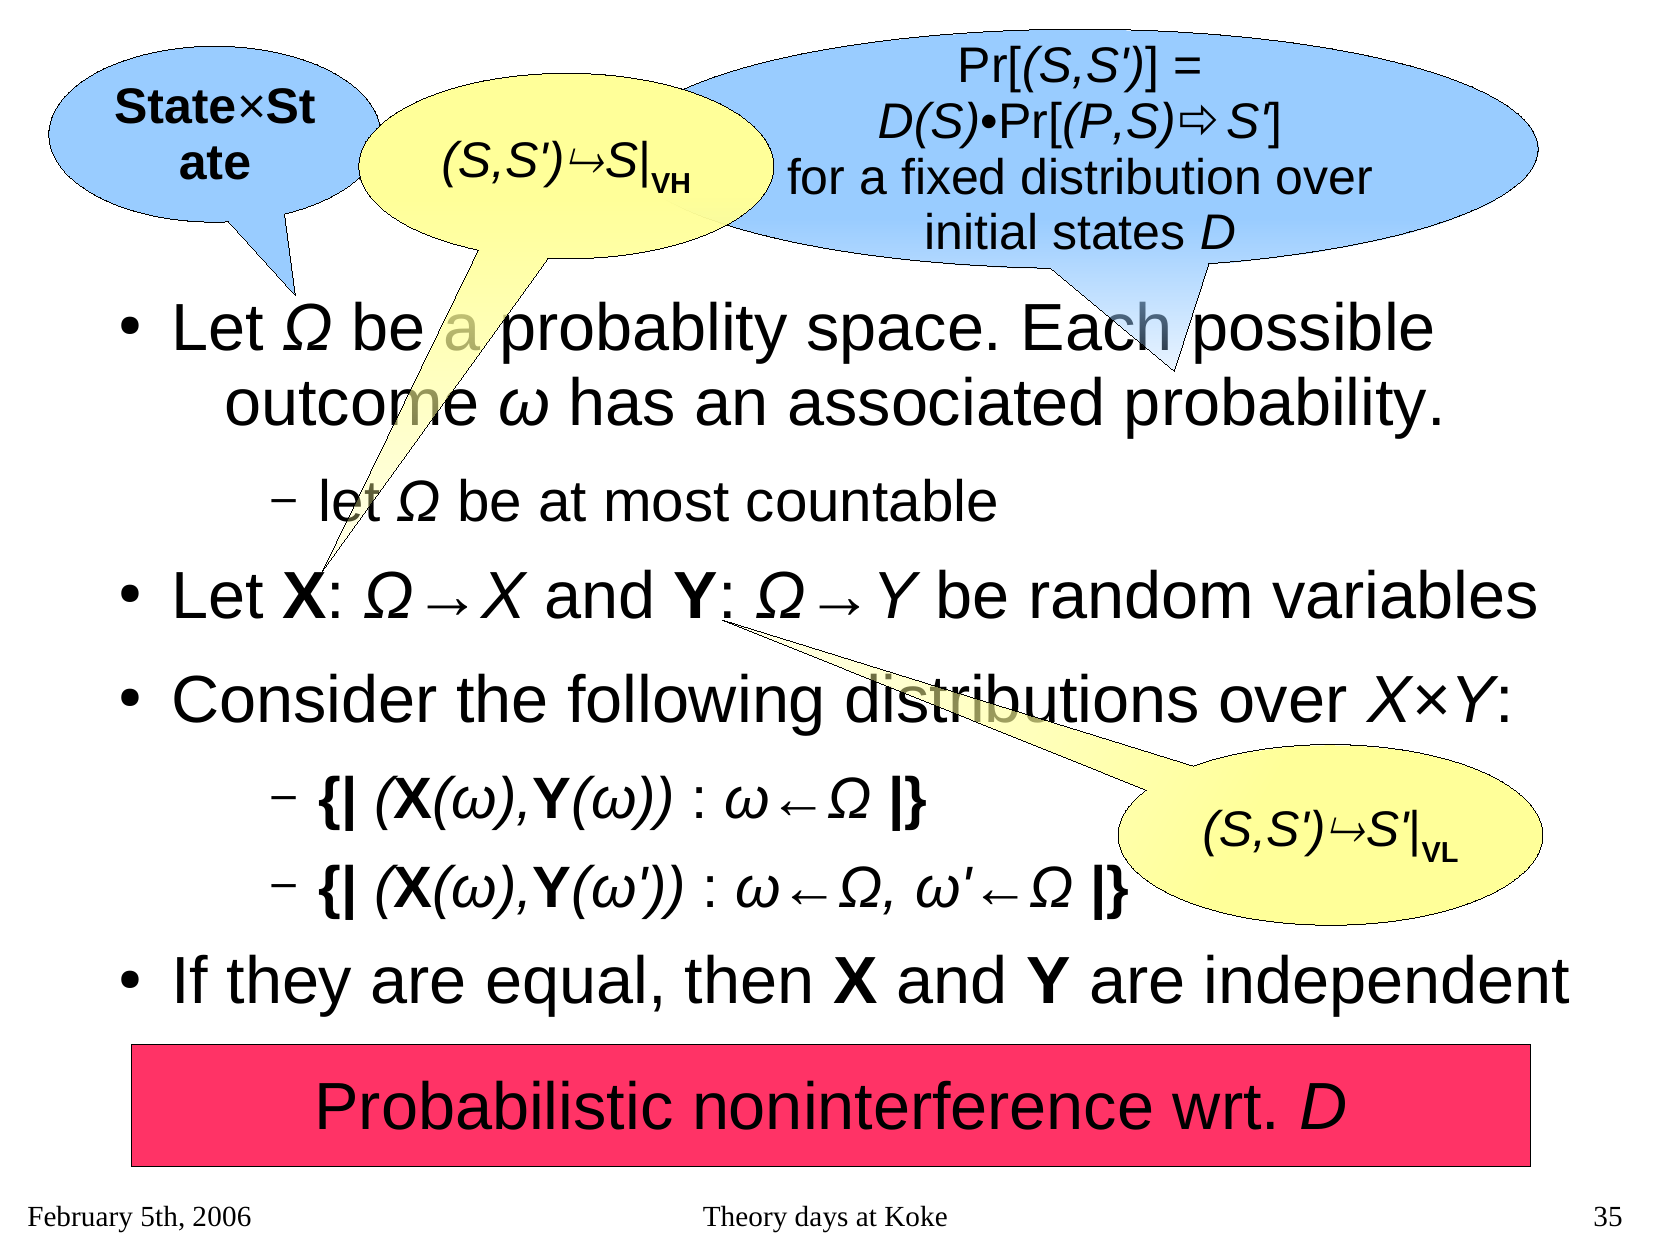

Pr[(S,S')] = D(S)•Pr[(P,S)S']
for a fixed distribution over
initial states D
State×State
# Independence of random variables
(S,S')↳S|VH
Let Ω be a probablity space. Each possible outcome ω has an associated probability.
let Ω be at most countable
Let X: Ω→X and Y: Ω→Y be random variables
Consider the following distributions over X×Y:
{| (X(ω),Y(ω)) : ω←Ω |}
{| (X(ω),Y(ω')) : ω←Ω, ω'←Ω |}
If they are equal, then X and Y are independent
(S,S')↳S'|VL
Probabilistic noninterference wrt. D
February 5th, 2006
Theory days at Koke
35